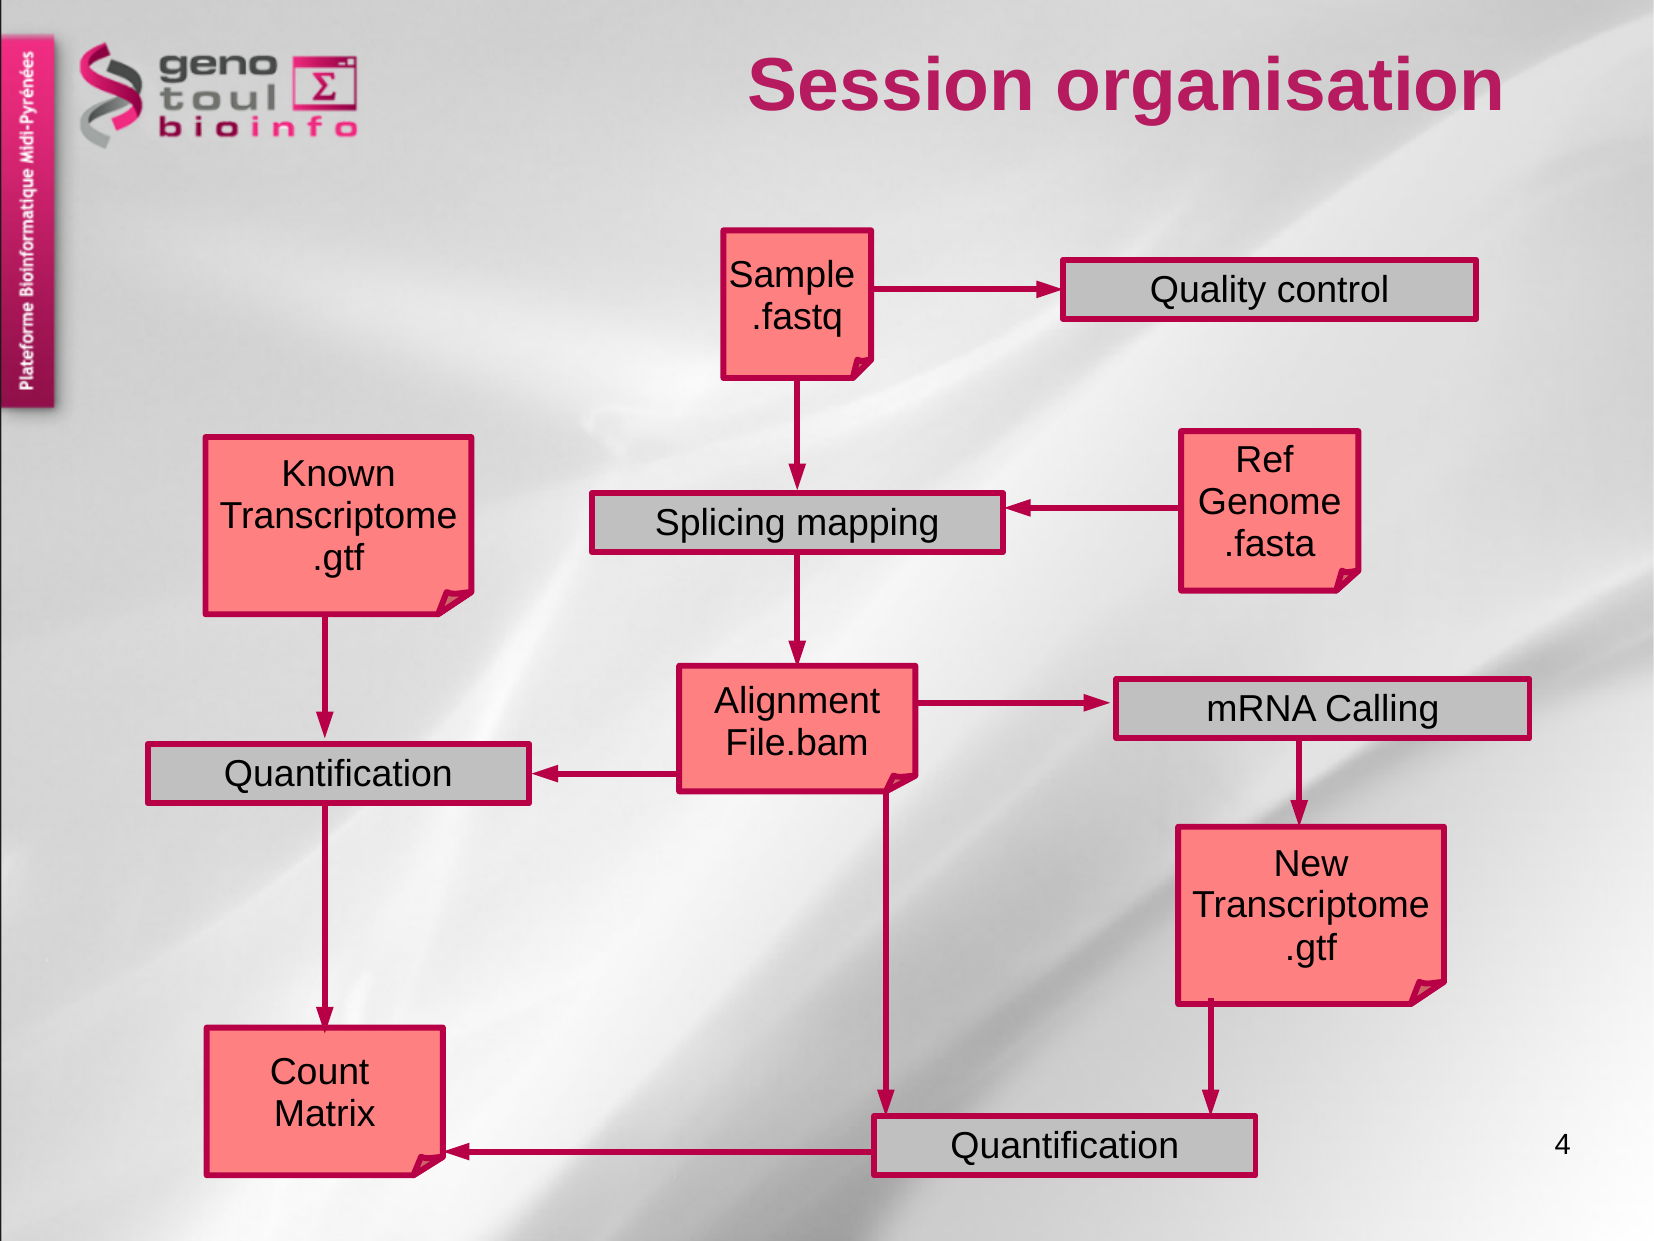

# Session organisation
Sample
.fastq
Quality control
Ref
Genome
.fasta
Splicing mapping
Alignment
File.bam
Known
Transcriptome
.gtf
Quantification
Count
Matrix
mRNA Calling
New
Transcriptome
.gtf
Quantification